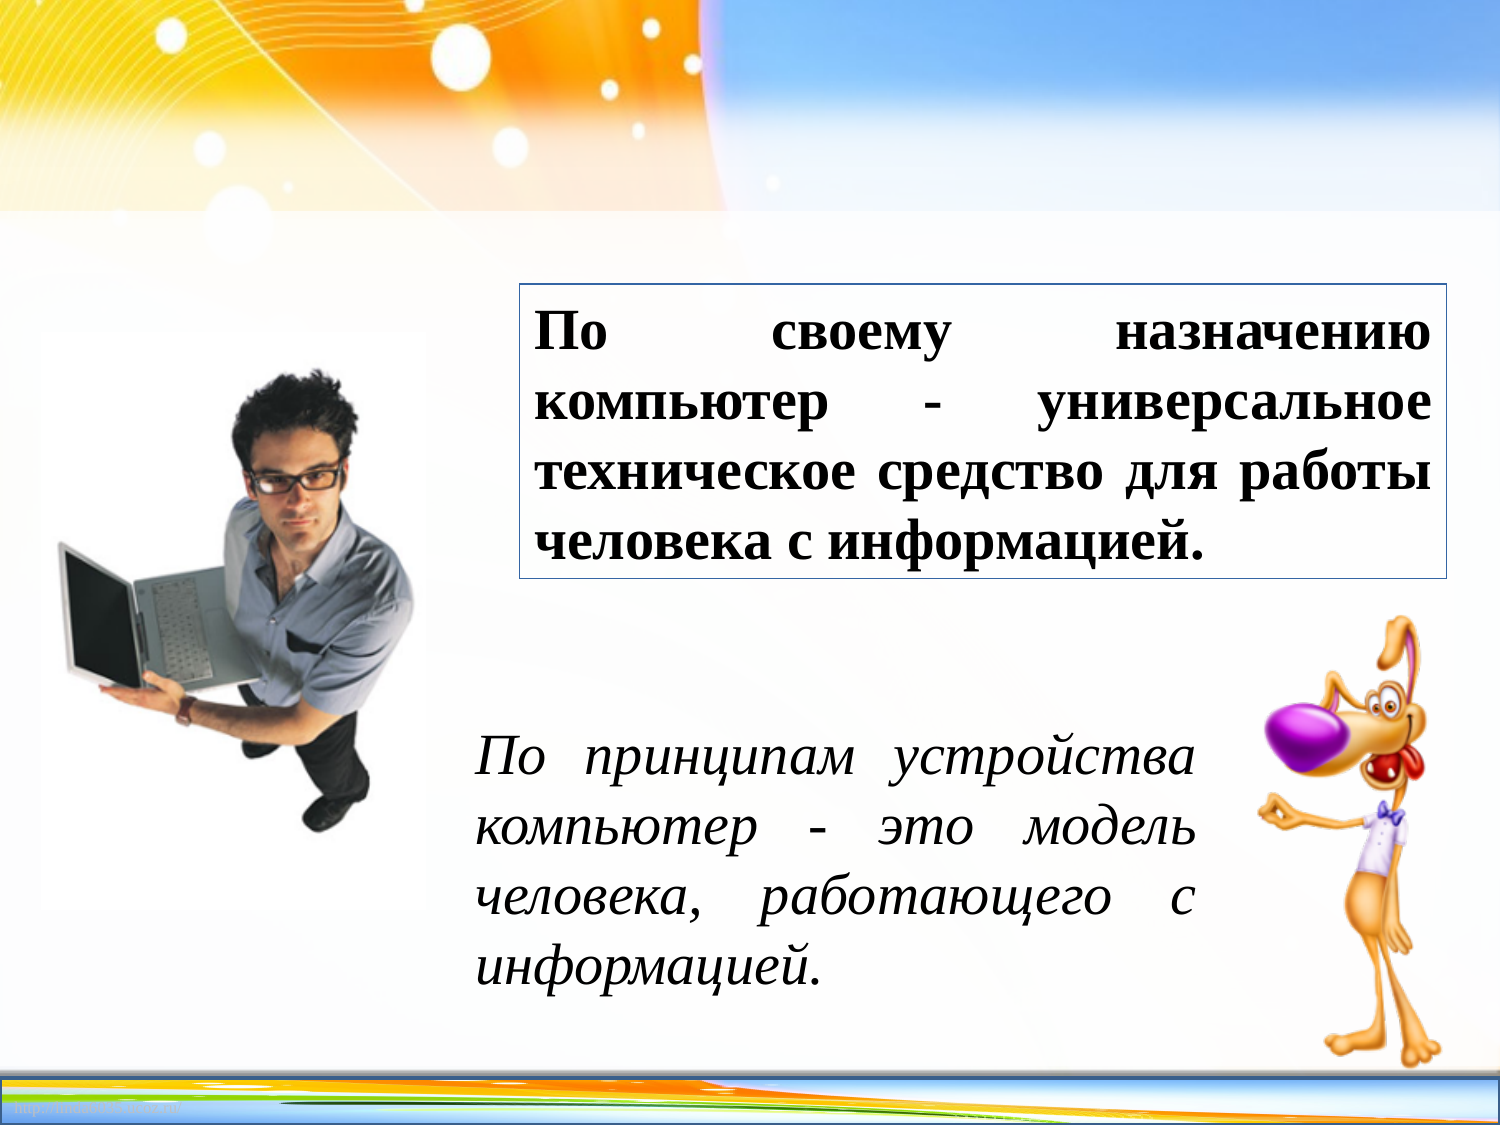

По своему назначению компьютер - универсальное техническое средство для работы человека с информацией.
По принципам устройства компьютер - это модель человека, работающего с информацией.